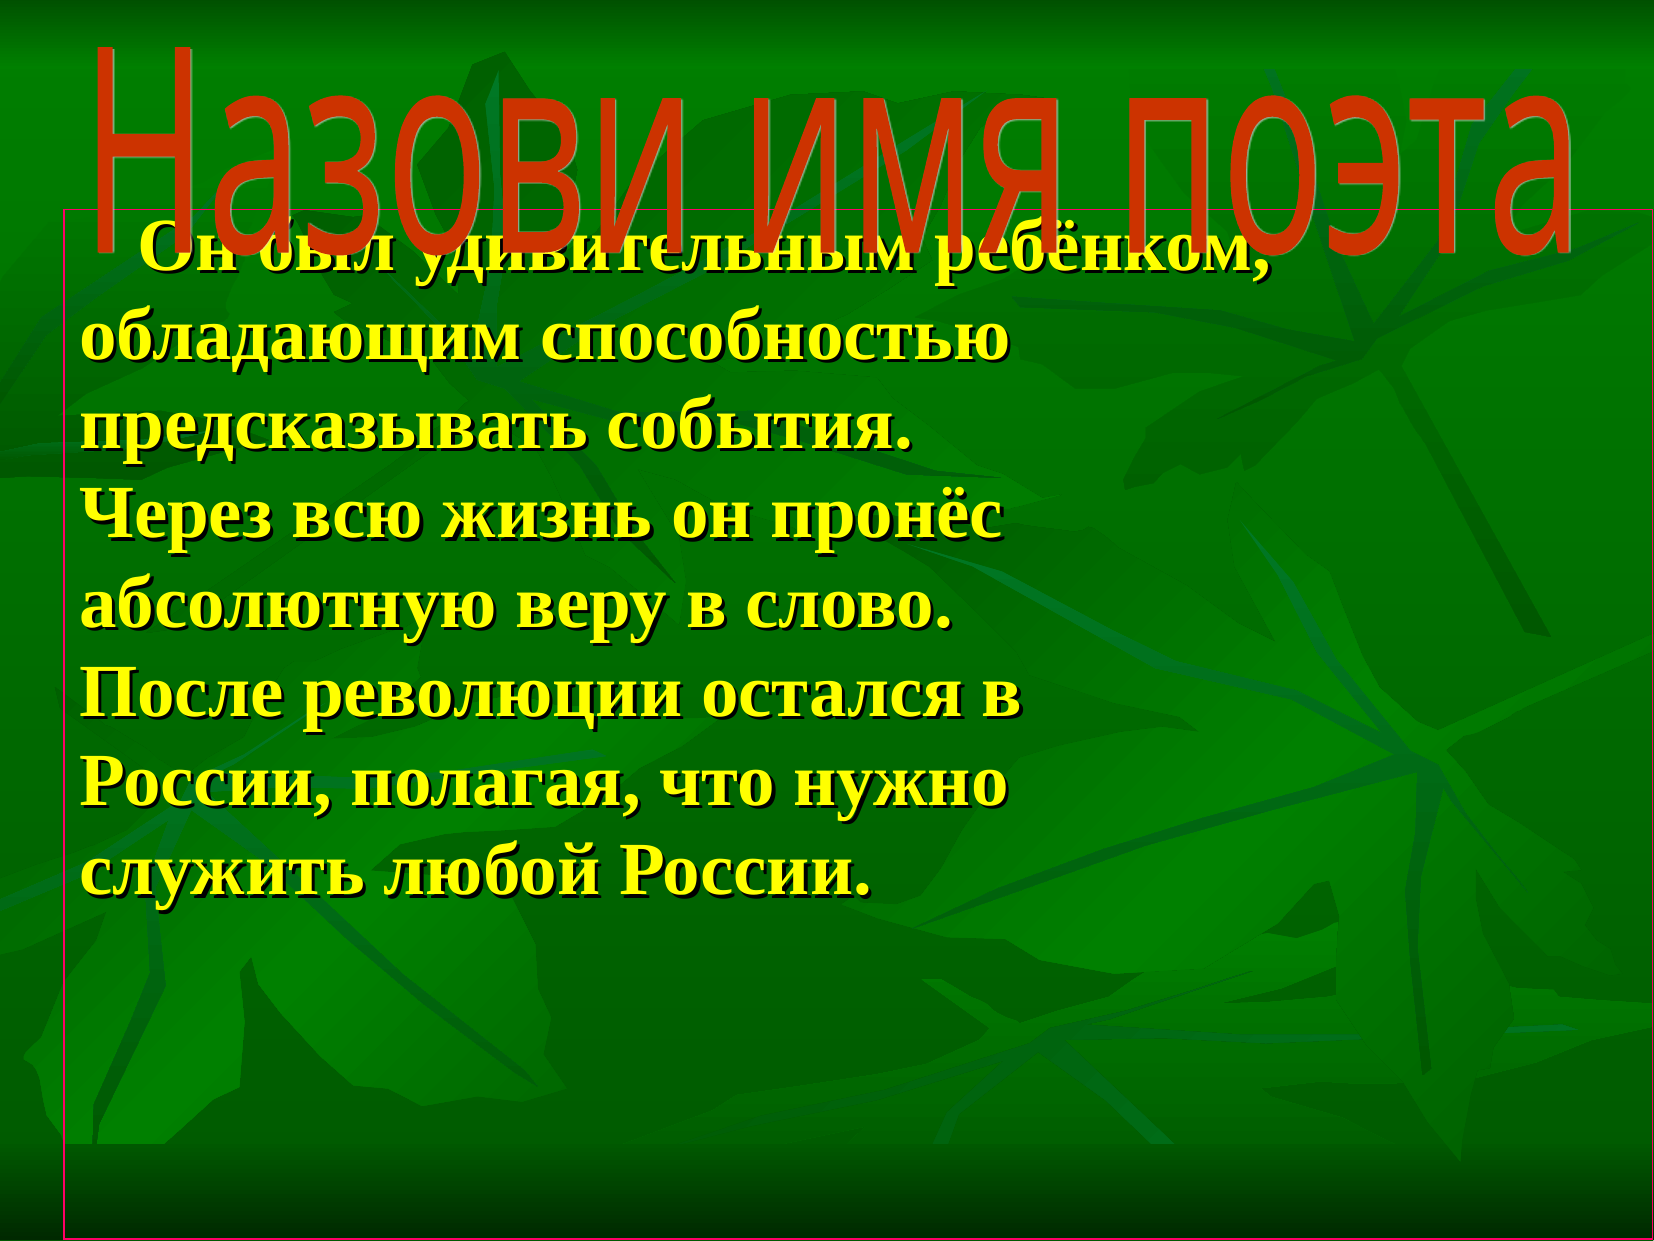

#
 Назови имя поэта
 Он был удивительным ребёнком,
обладающим способностью
предсказывать события.
Через всю жизнь он пронёс
абсолютную веру в слово.
После революции остался в
России, полагая, что нужно
служить любой России.